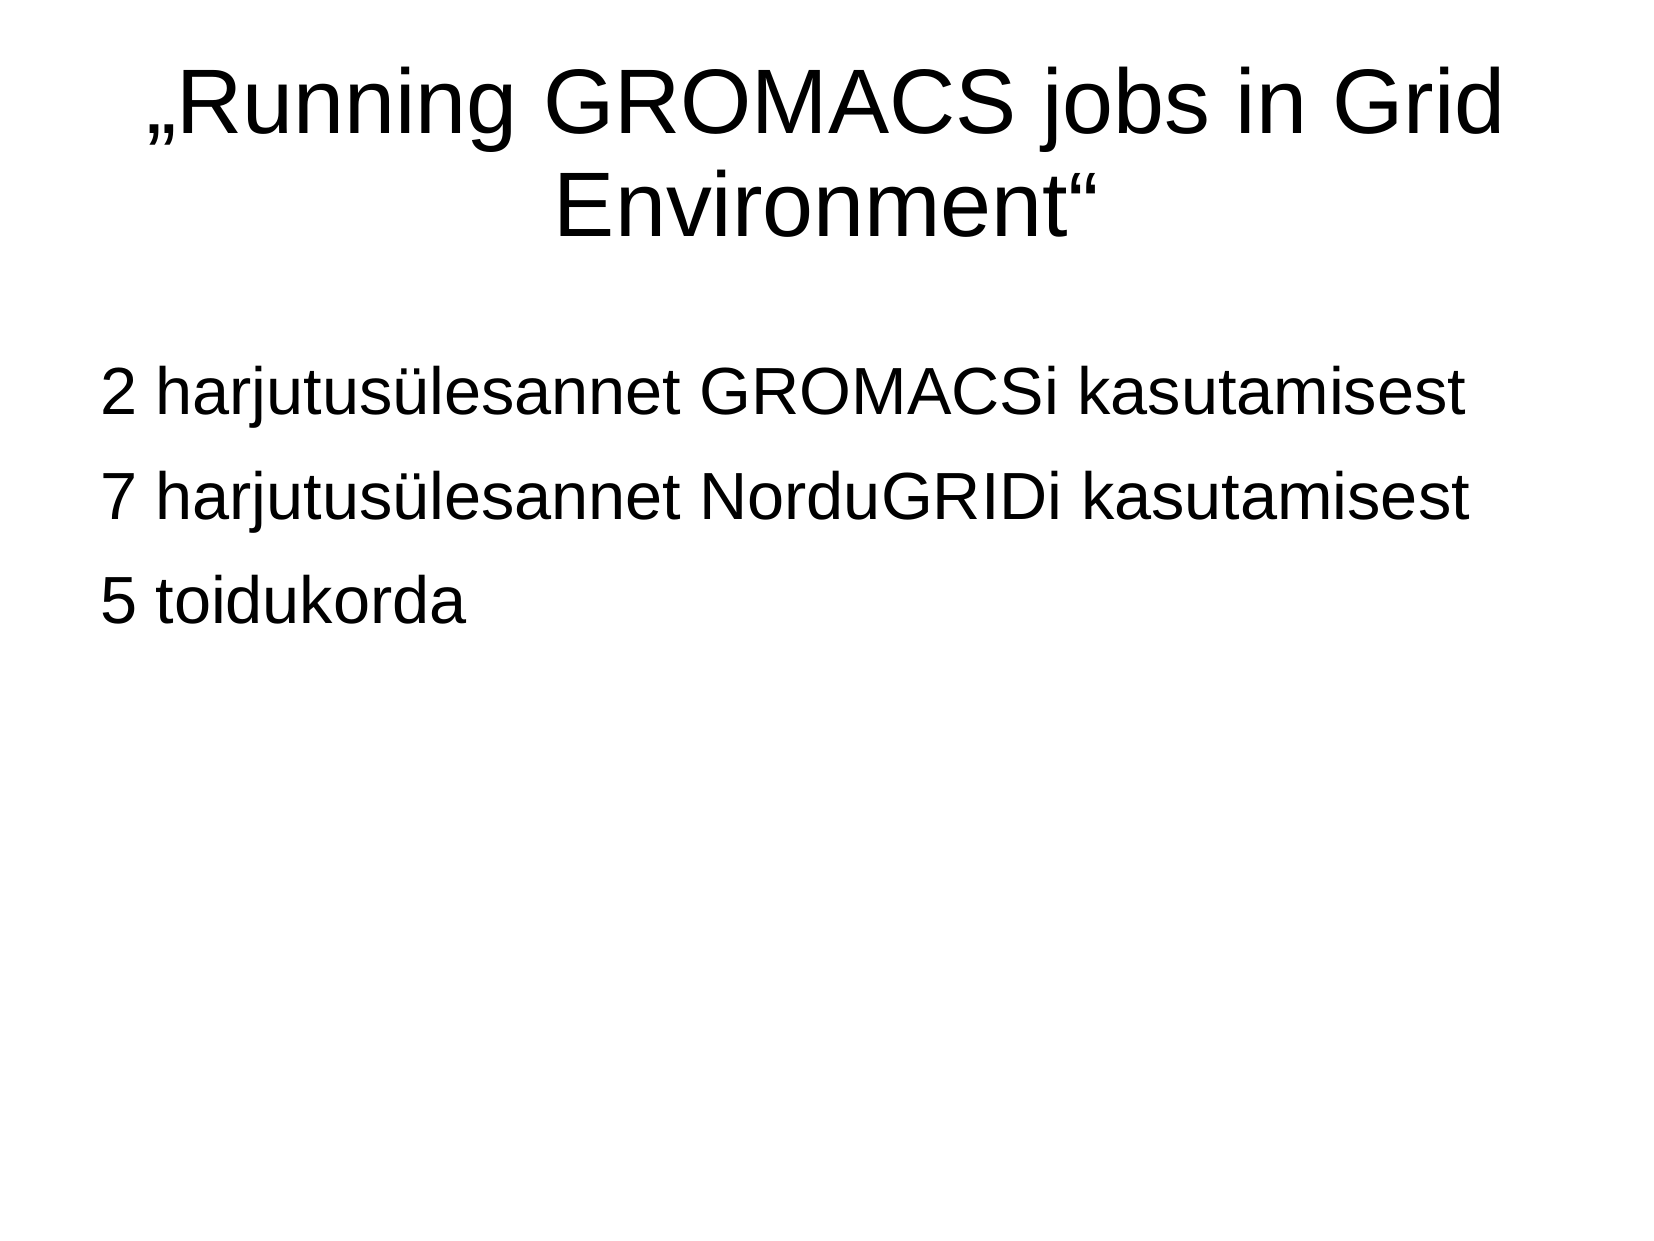

# „Running GROMACS jobs in Grid Environment“
2 harjutusülesannet GROMACSi kasutamisest
7 harjutusülesannet NorduGRIDi kasutamisest
5 toidukorda